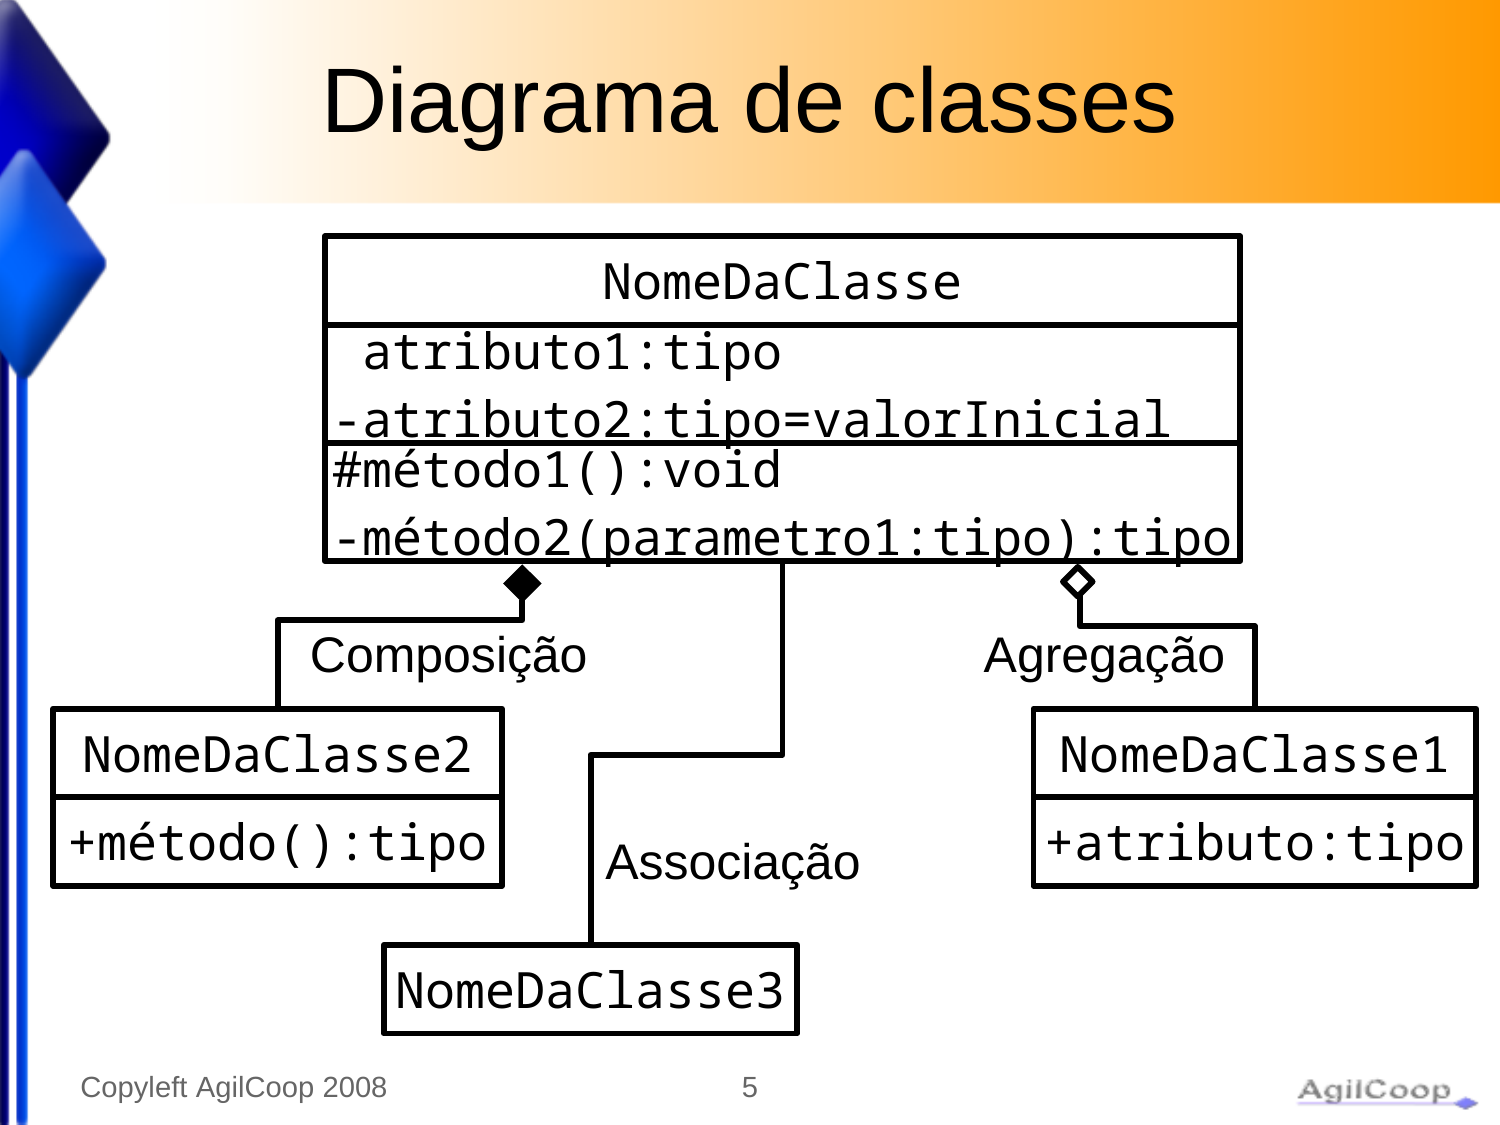

# Diagrama de classes
NomeDaClasse
 atributo1:tipo
-atributo2:tipo=valorInicial
#método1():void
-método2(parametro1:tipo):tipo
Composição
Agregação
NomeDaClasse2
NomeDaClasse1
+método():tipo
+atributo:tipo
Associação
NomeDaClasse3
Copyleft AgilCoop 2008
5